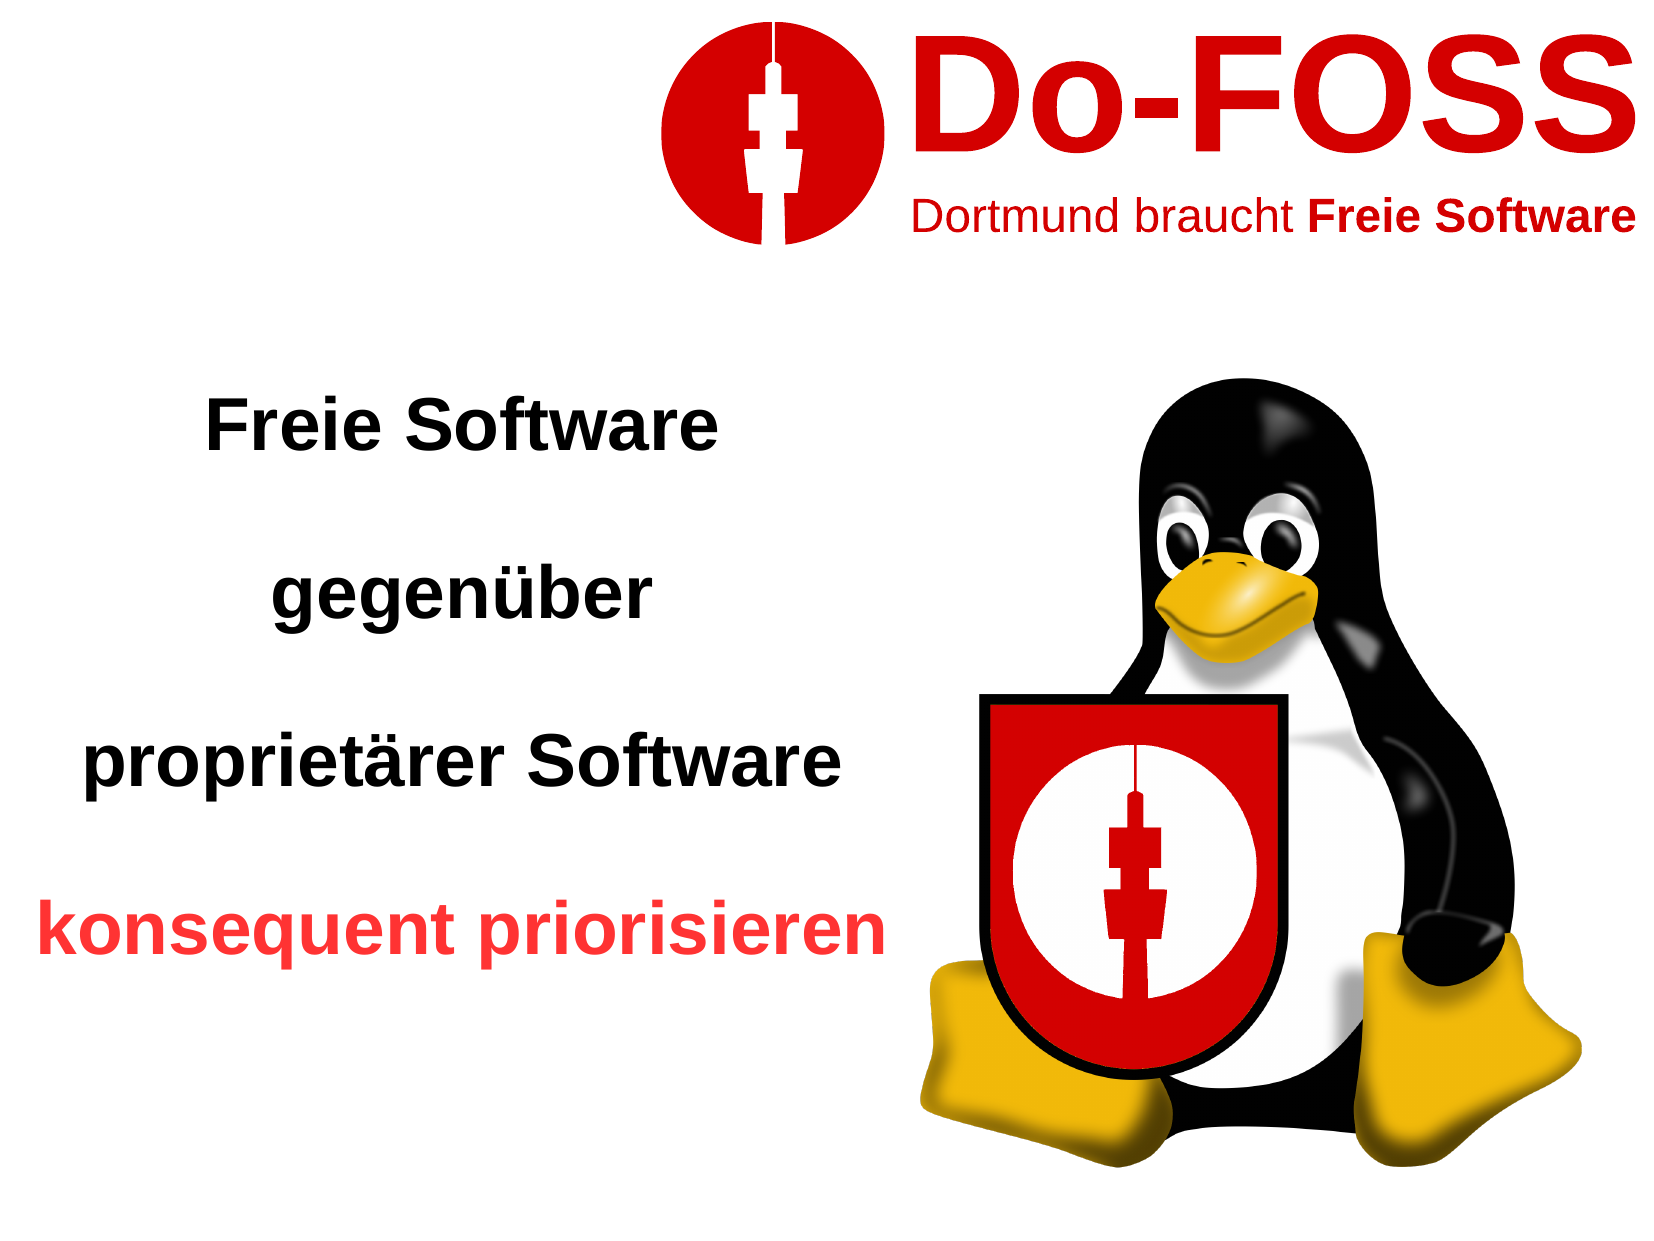

Freie Software
gegenüber
proprietärer Software
konsequent priorisieren